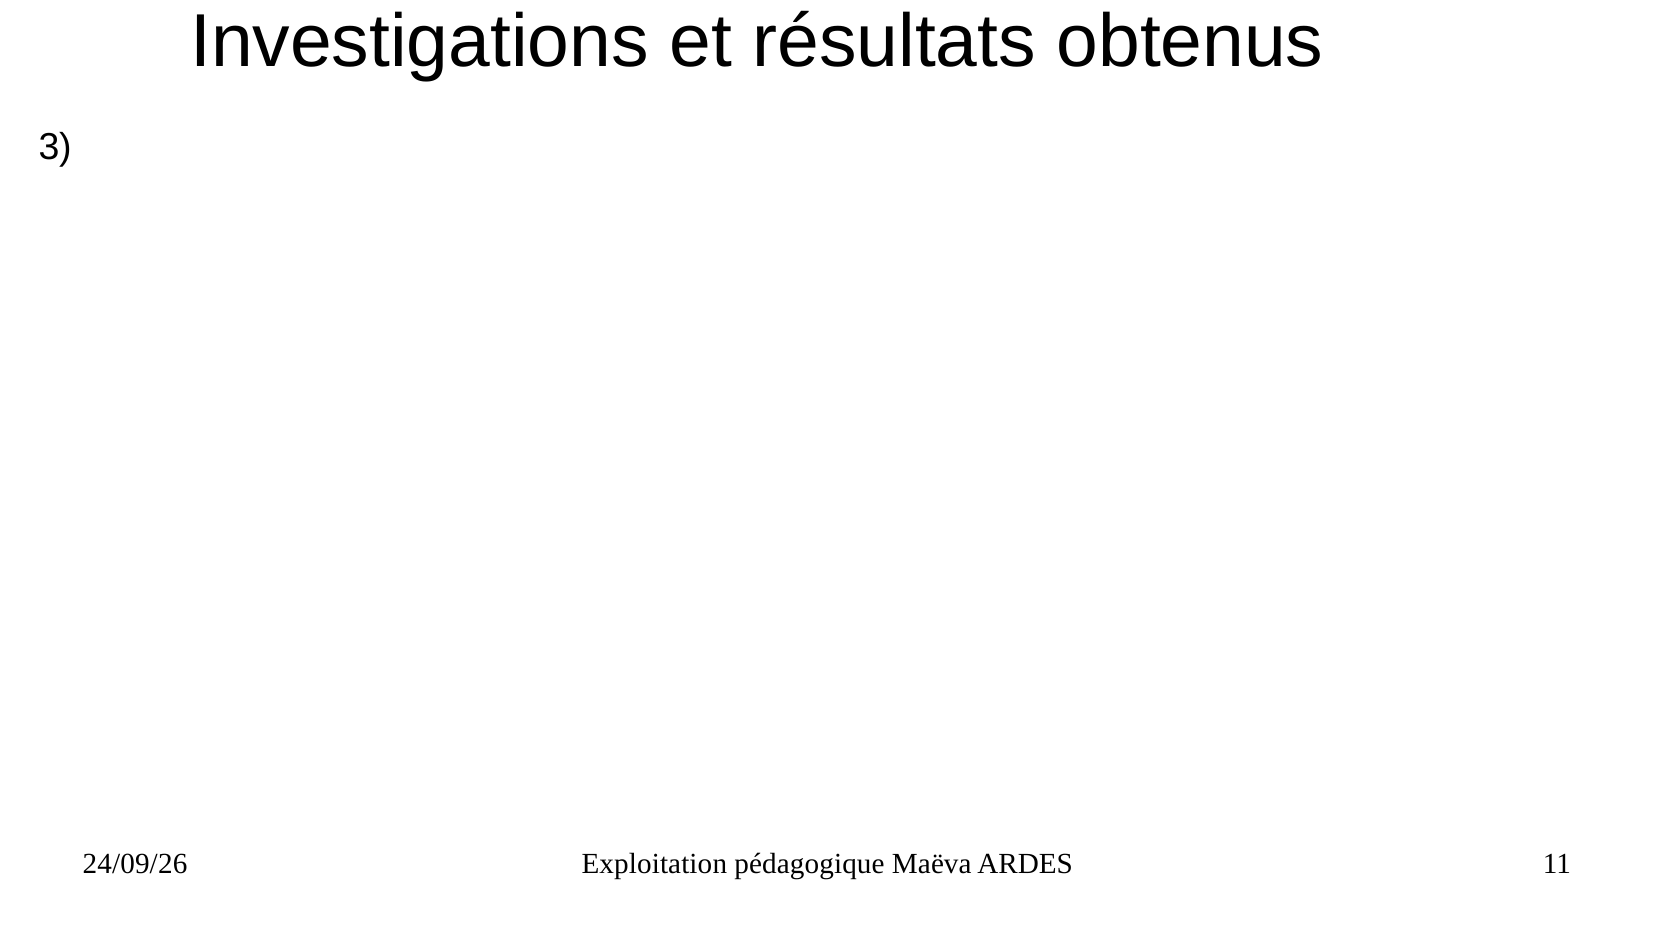

# Investigations et résultats obtenus
3)
Exploitation pédagogique Maëva ARDES
11